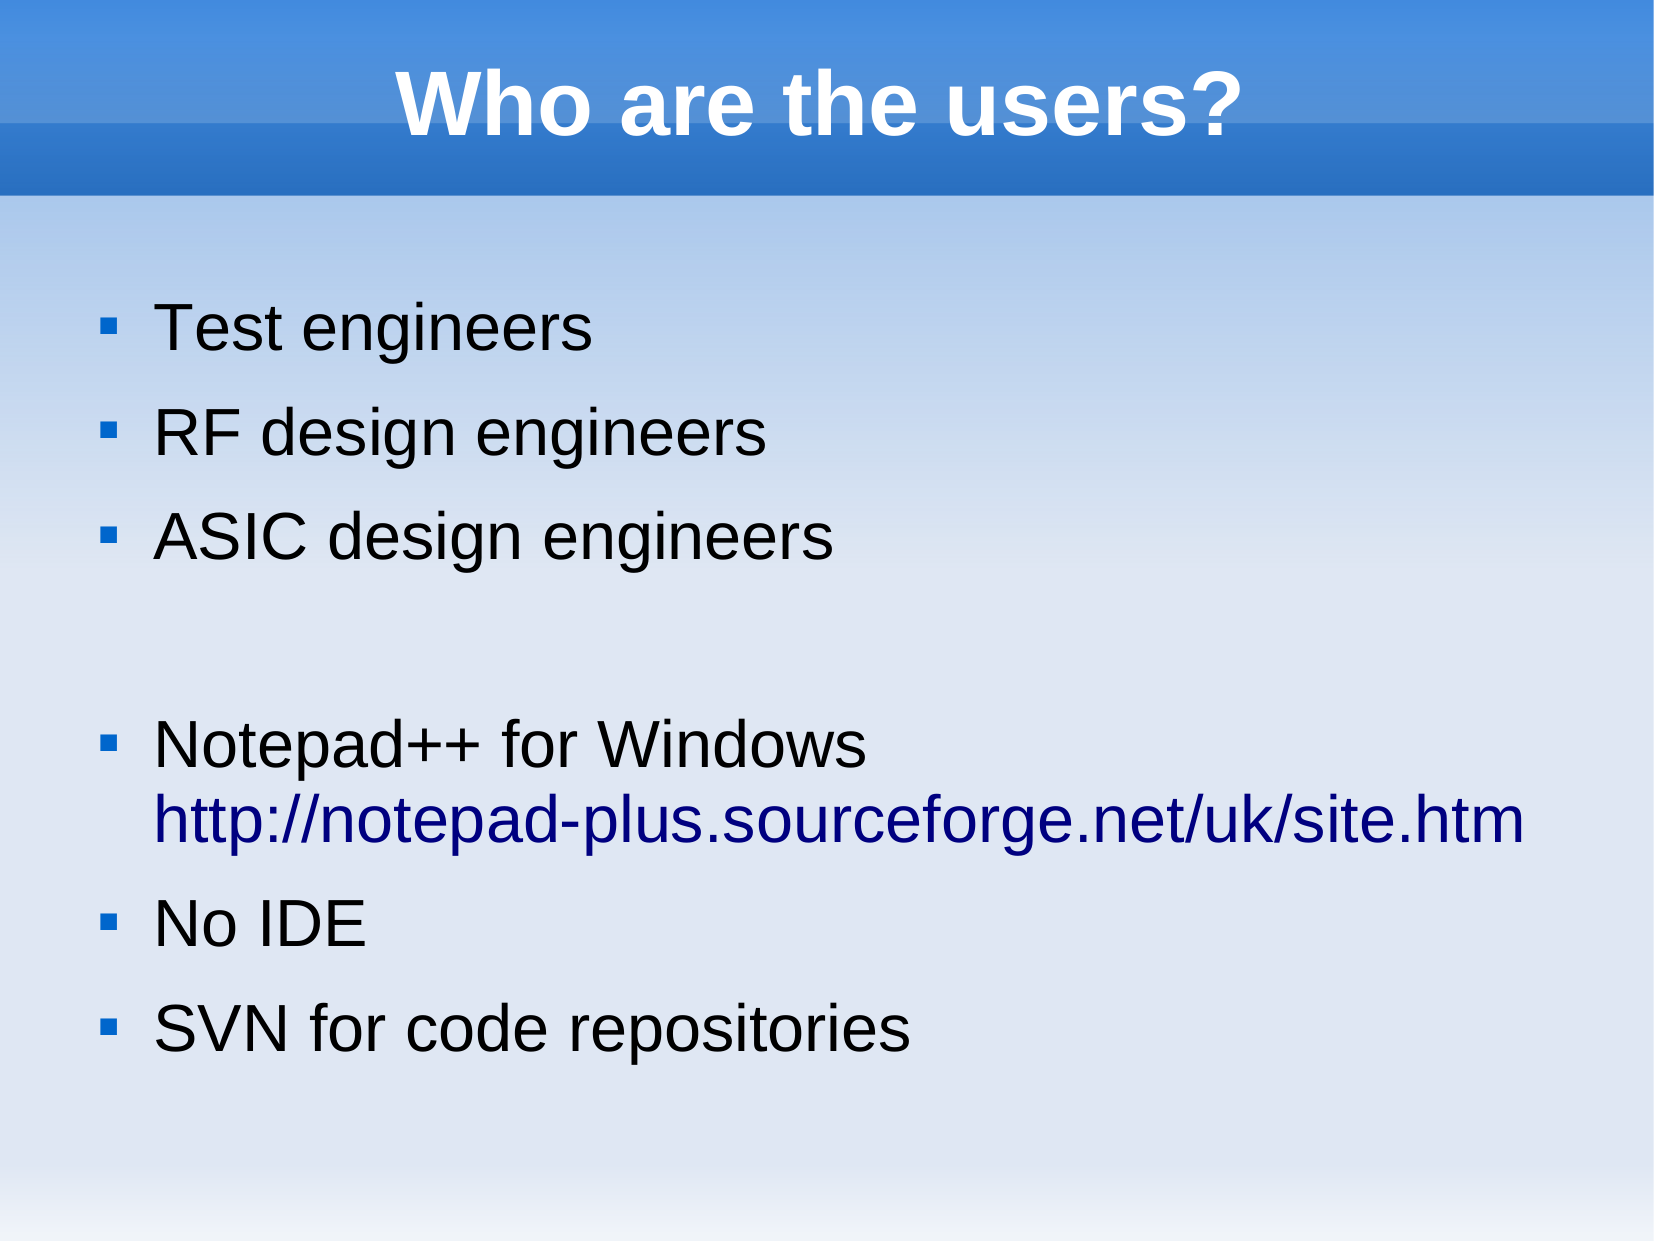

# Who are the users?
Test engineers
RF design engineers
ASIC design engineers
Notepad++ for Windows http://notepad-plus.sourceforge.net/uk/site.htm
No IDE
SVN for code repositories